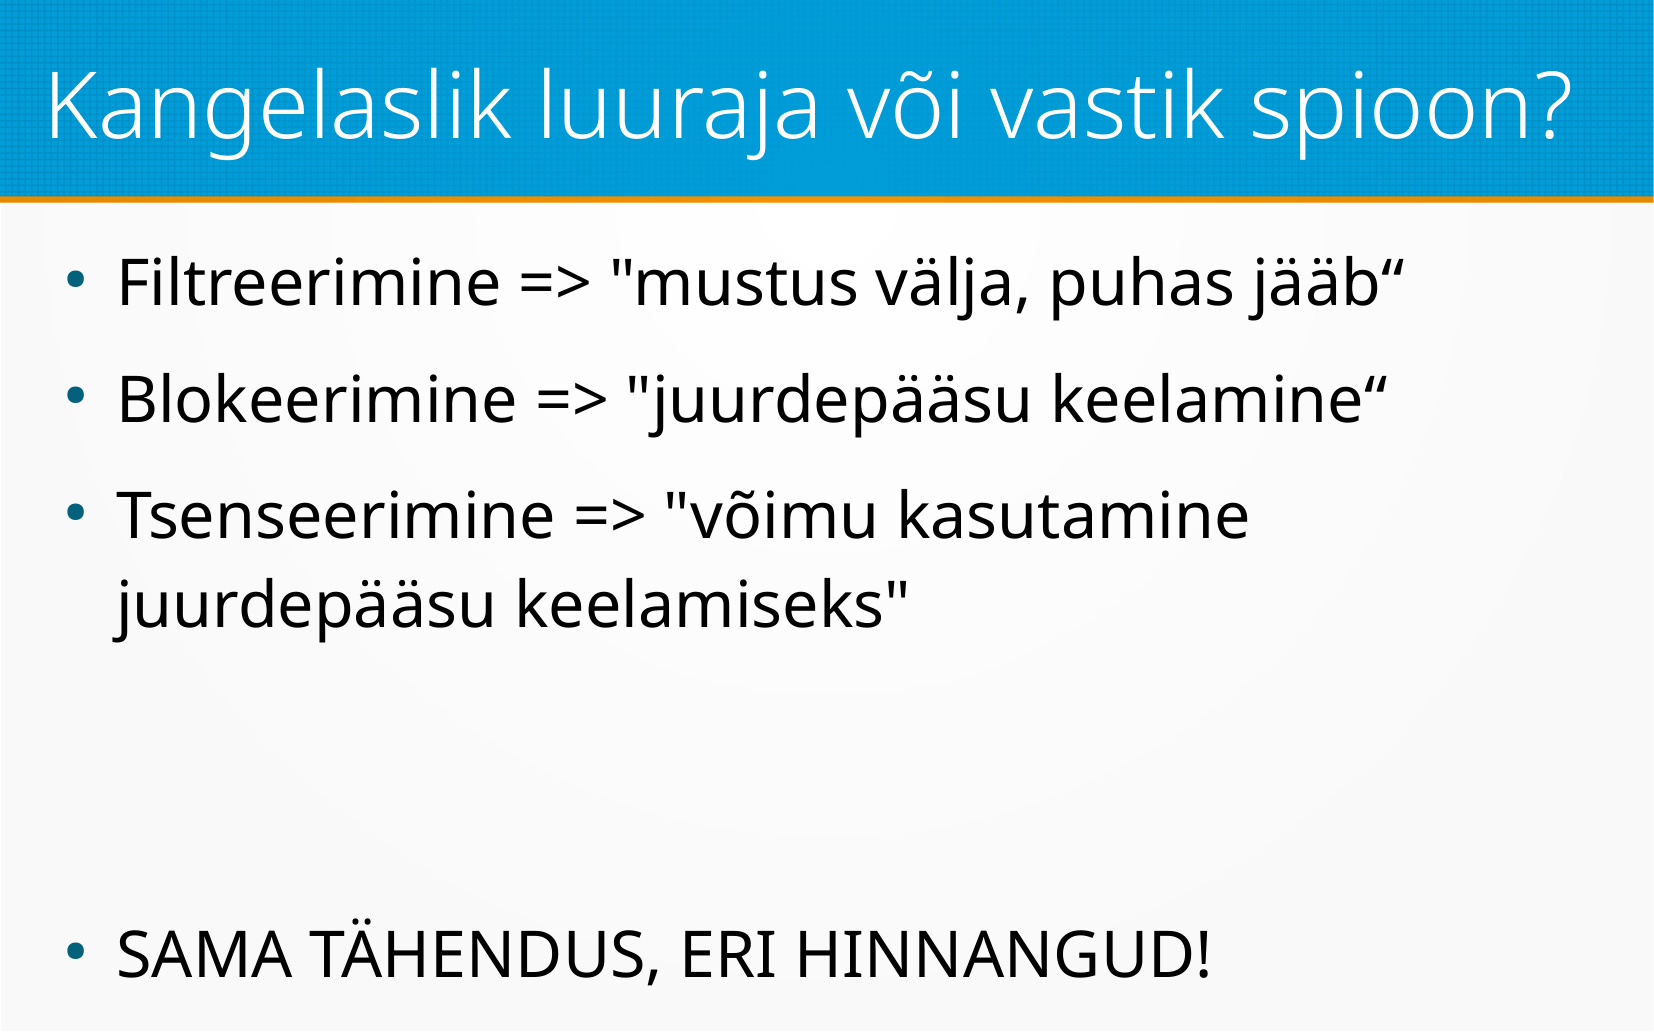

# Kangelaslik luuraja või vastik spioon?
Filtreerimine => "mustus välja, puhas jääb“
Blokeerimine => "juurdepääsu keelamine“
Tsenseerimine => "võimu kasutamine juurdepääsu keelamiseks"
SAMA TÄHENDUS, ERI HINNANGUD!